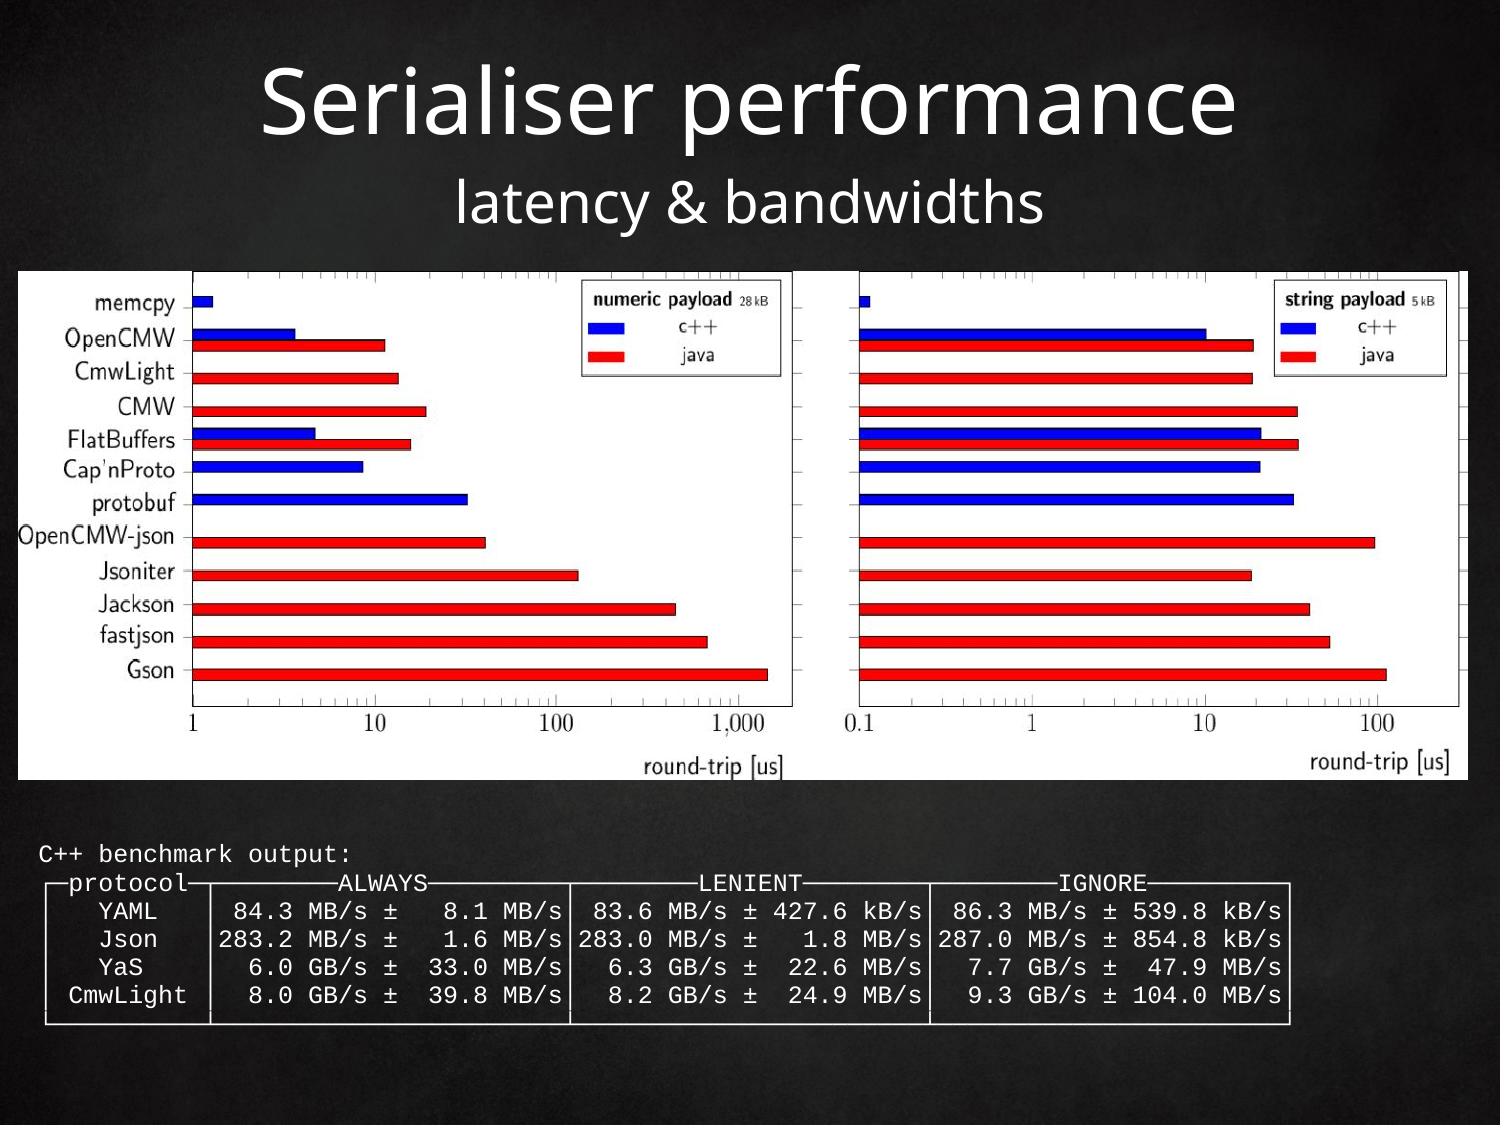

# Serialiser performance latency & bandwidths
C++ benchmark output:
┌─protocol─┬────────ALWAYS─────────┬────────LENIENT────────┬────────IGNORE─────────┐
│ YAML │ 84.3 MB/s ± 8.1 MB/s│ 83.6 MB/s ± 427.6 kB/s│ 86.3 MB/s ± 539.8 kB/s│
│ Json │283.2 MB/s ± 1.6 MB/s│283.0 MB/s ± 1.8 MB/s│287.0 MB/s ± 854.8 kB/s│
│ YaS │ 6.0 GB/s ± 33.0 MB/s│ 6.3 GB/s ± 22.6 MB/s│ 7.7 GB/s ± 47.9 MB/s│
│ CmwLight │ 8.0 GB/s ± 39.8 MB/s│ 8.2 GB/s ± 24.9 MB/s│ 9.3 GB/s ± 104.0 MB/s│
└──────────┴───────────────────────┴───────────────────────┴───────────────────────┘